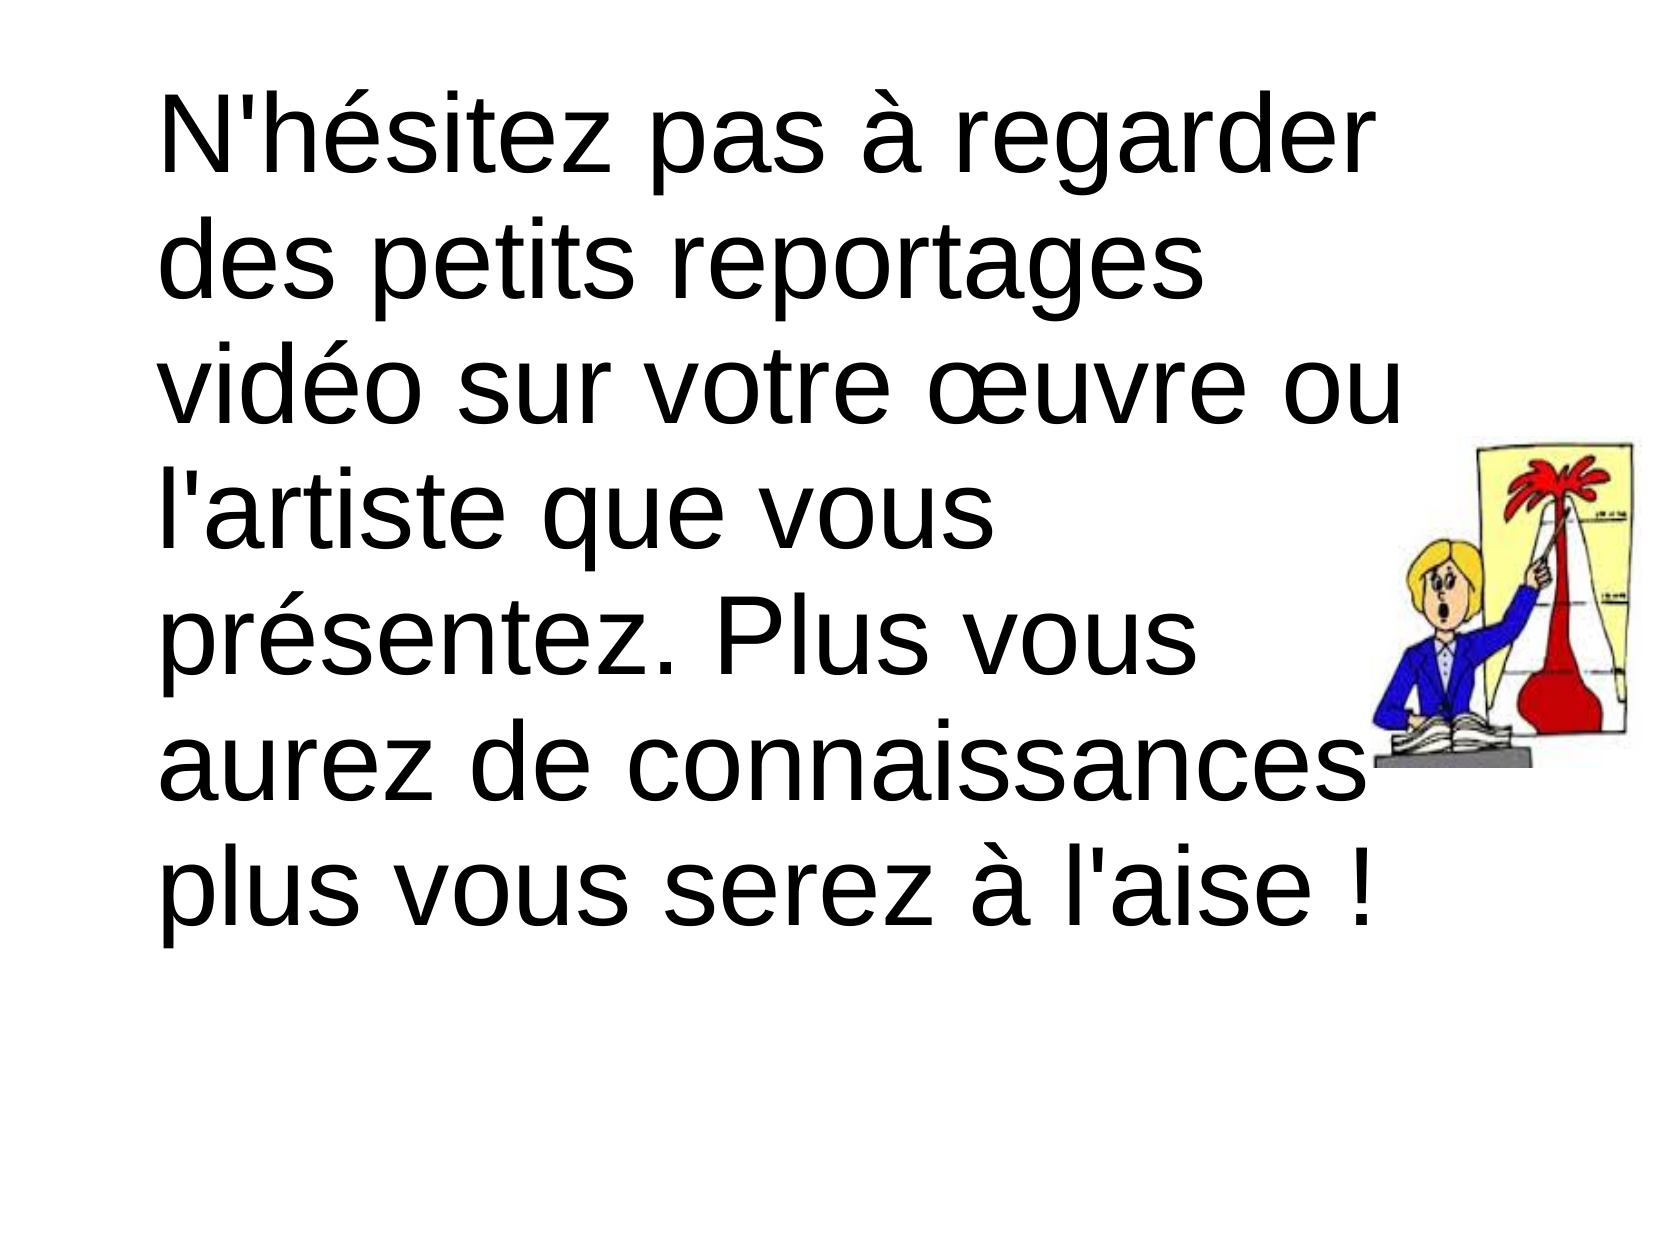

N'hésitez pas à regarder des petits reportages vidéo sur votre œuvre ou l'artiste que vous présentez. Plus vous aurez de connaissances plus vous serez à l'aise !